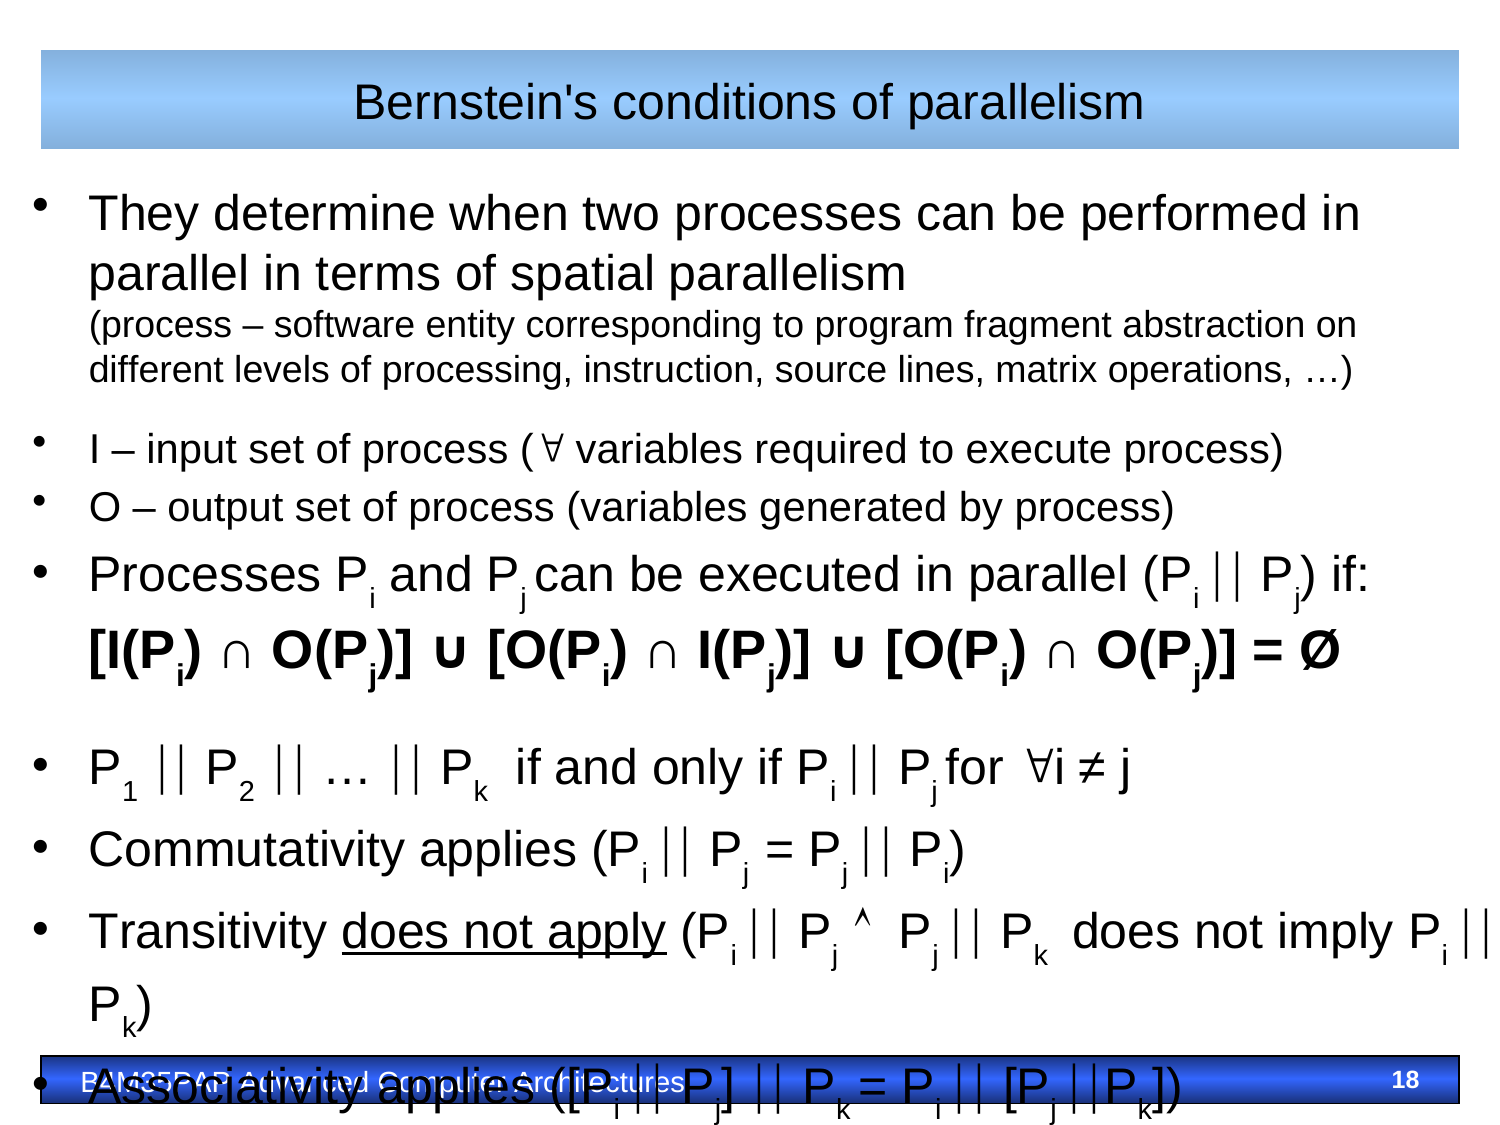

# Bernstein's conditions of parallelism
They determine when two processes can be performed in parallel in terms of spatial parallelism
(process – software entity corresponding to program fragment abstraction on different levels of processing, instruction, source lines, matrix operations, …)
I – input set of process ( variables required to execute process)
O – output set of process (variables generated by process)
Processes Pi and Pj can be executed in parallel (Pi  Pj) if:
[I(Pi) ∩ O(Pj)] ∪ [O(Pi) ∩ I(Pj)] ∪ [O(Pi) ∩ O(Pj)] = Ø
P1  P2  …  Pk if and only if Pi  Pj for i ≠ j
Commutativity applies (Pi  Pj = Pj  Pi)
Transitivity does not apply (Pi  Pj  Pj  Pk does not imply Pi  Pk)
Associativity applies ([Pi  Pj]  Pk = Pi  [Pj Pk])